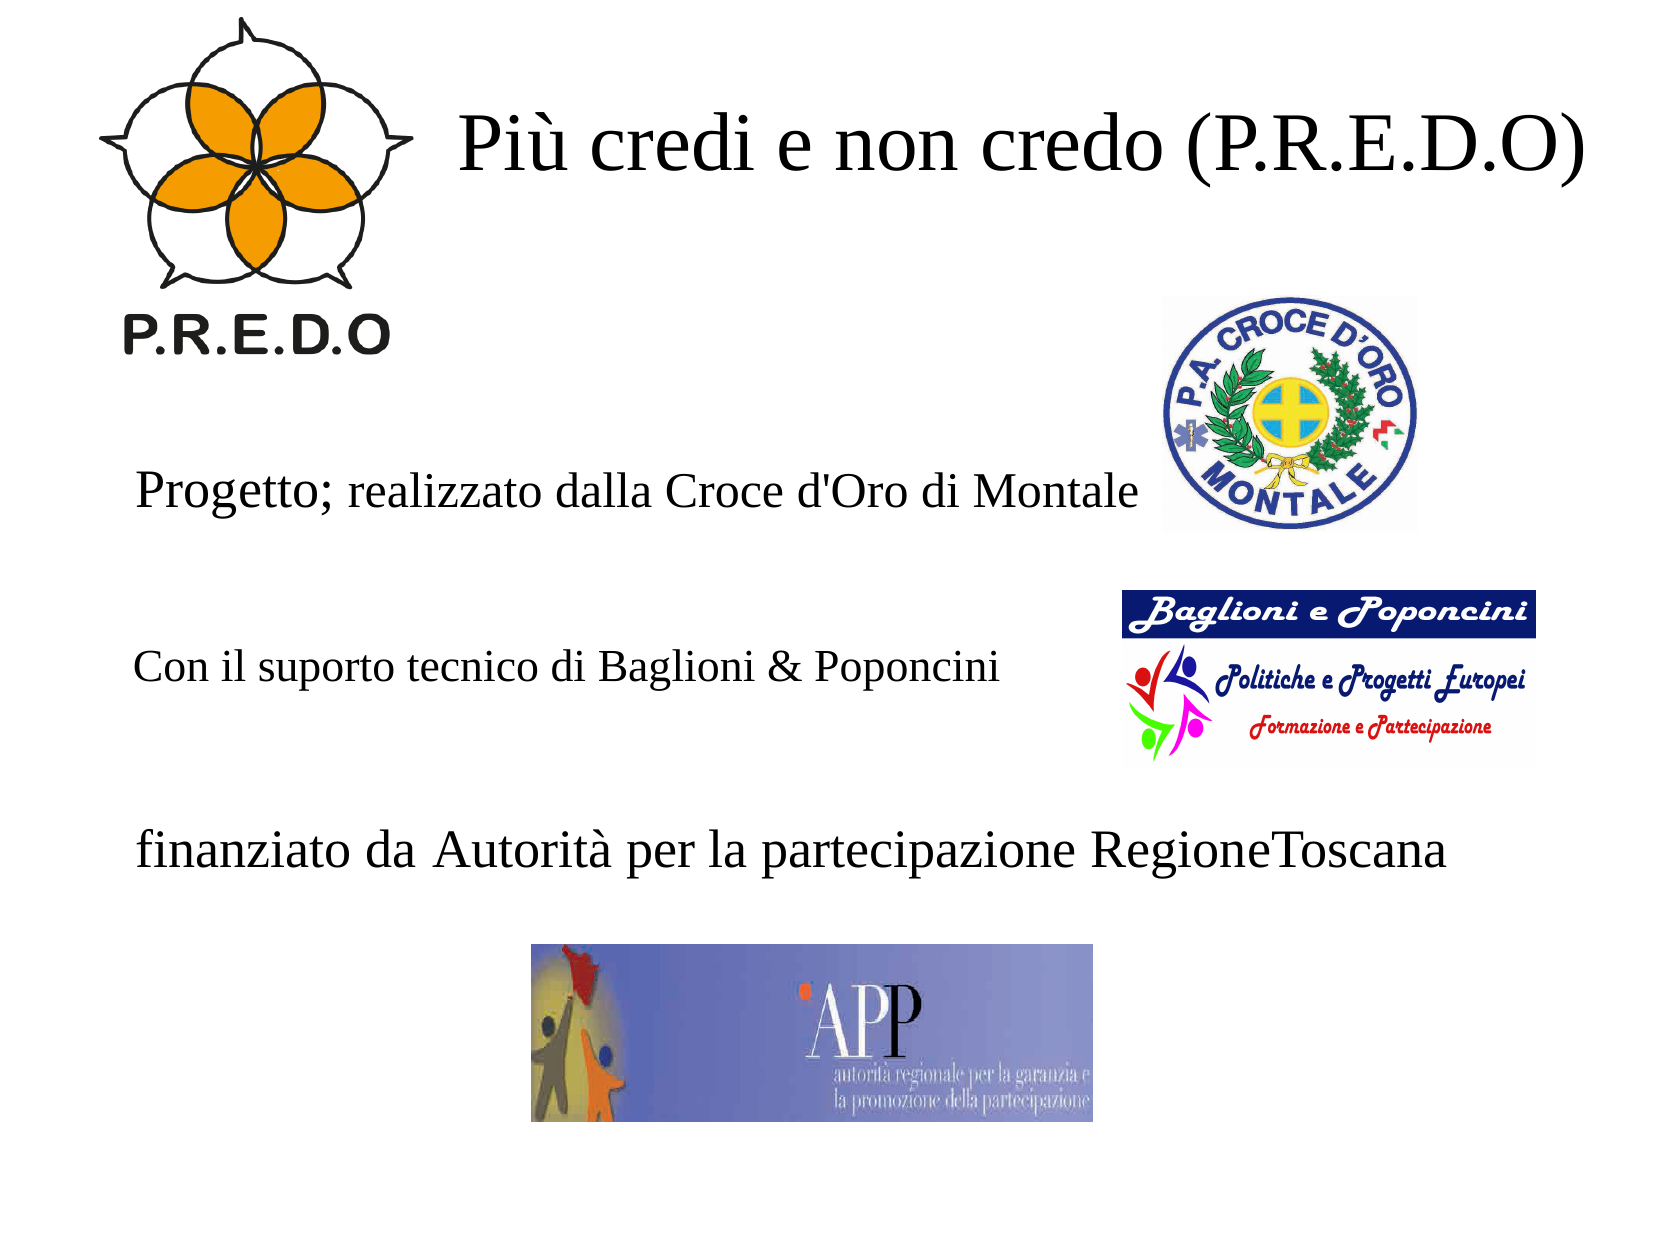

Più credi e non credo (P.R.E.D.O)
Progetto; realizzato dalla Croce d'Oro di Montale
finanziato da Autorità per la partecipazione RegioneToscana
Con il suporto tecnico di Baglioni & Poponcini